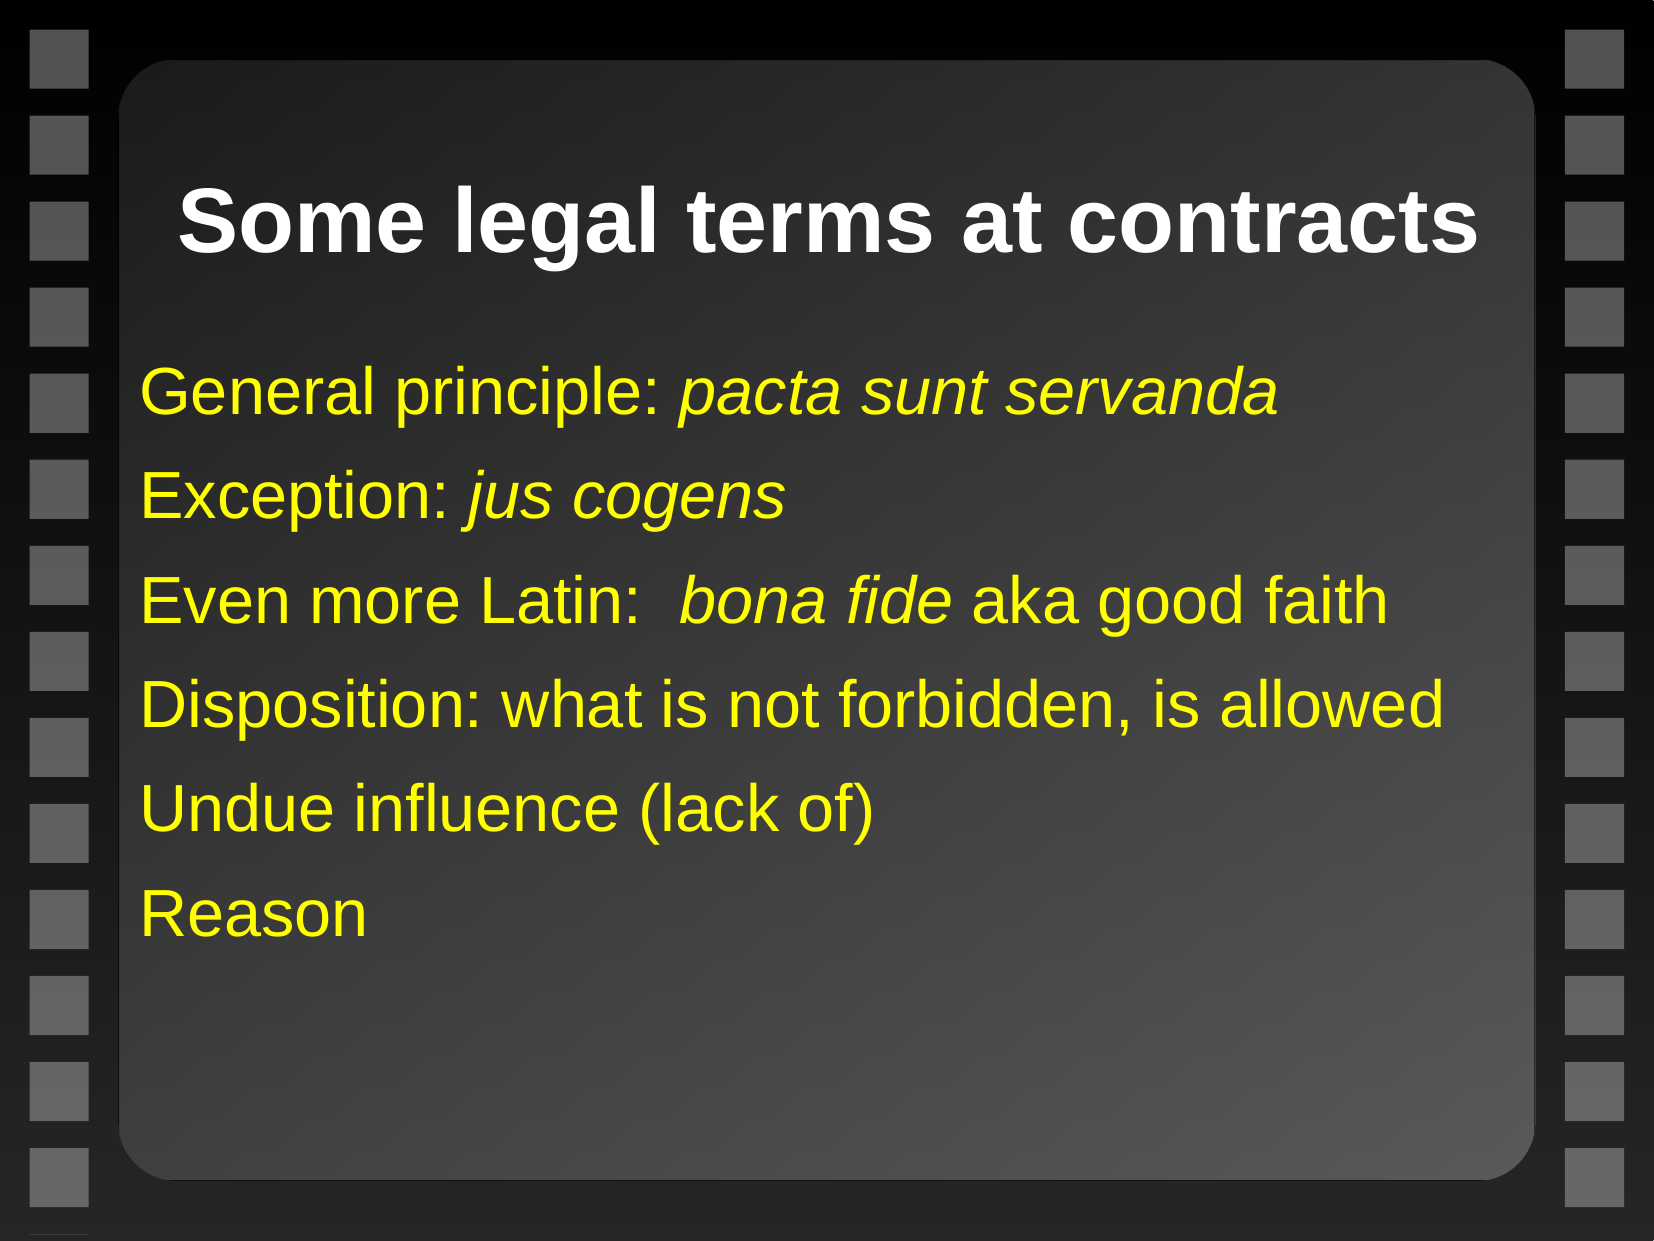

# Some legal terms at contracts
General principle: pacta sunt servanda
Exception: jus cogens
Even more Latin: bona fide aka good faith
Disposition: what is not forbidden, is allowed
Undue influence (lack of)
Reason